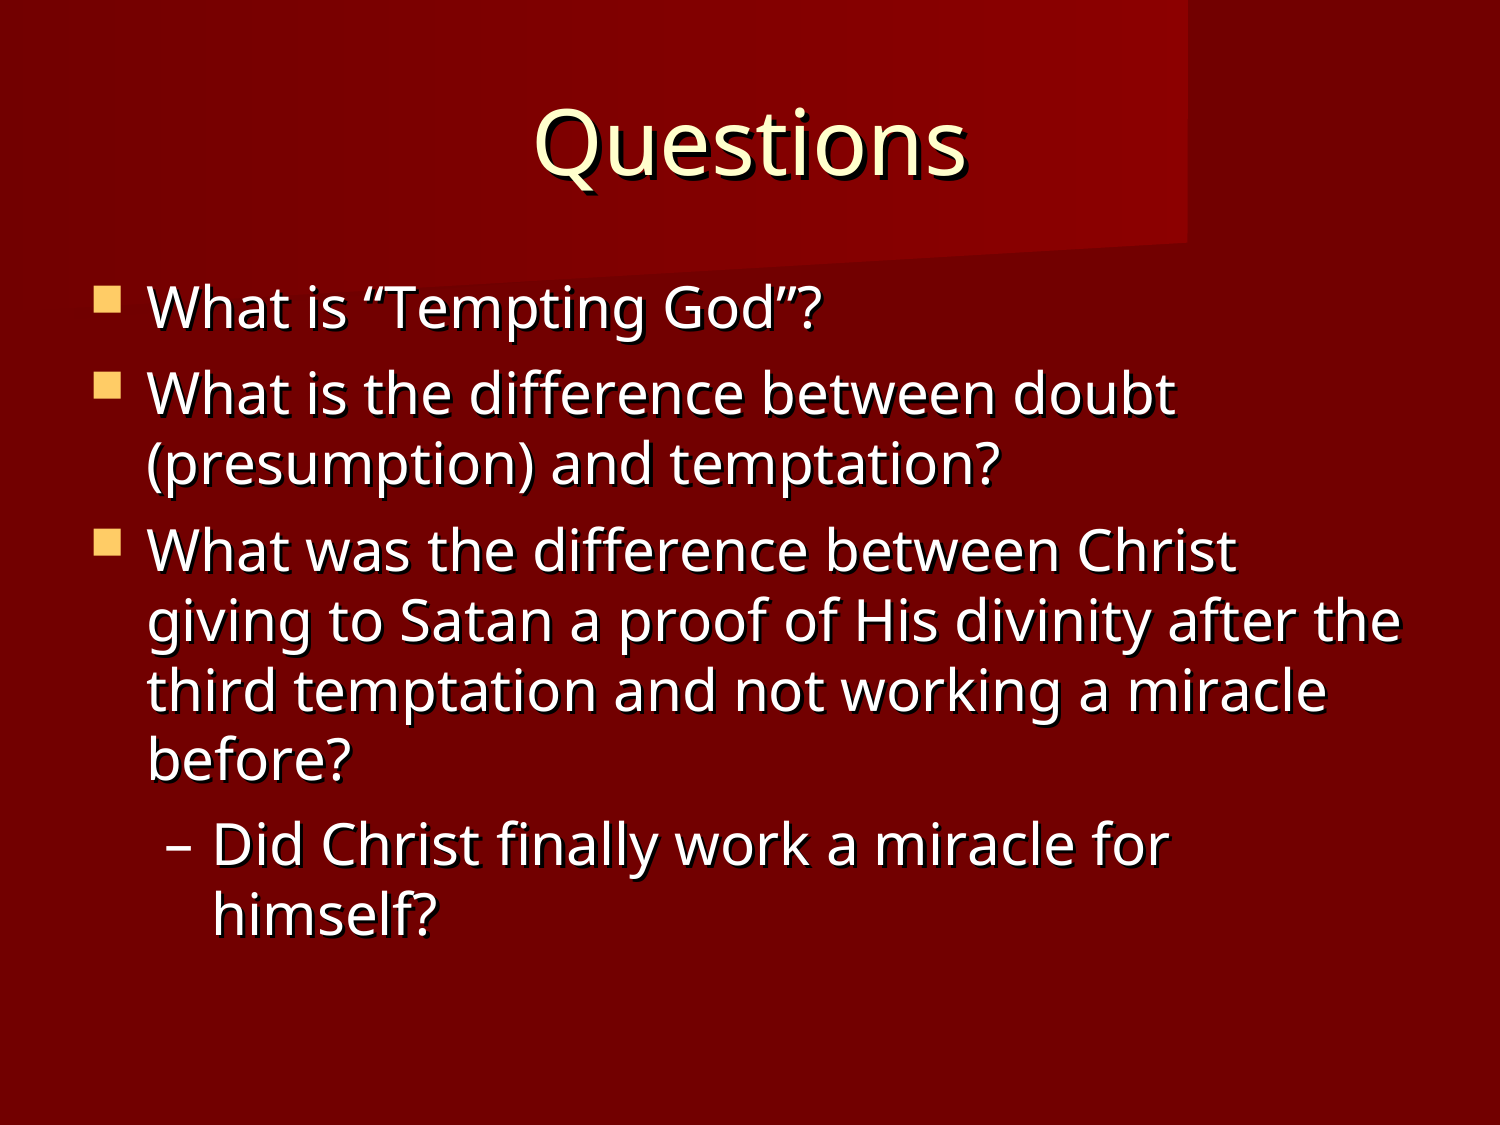

# Questions
What is “Tempting God”?
What is the difference between doubt (presumption) and temptation?
What was the difference between Christ giving to Satan a proof of His divinity after the third temptation and not working a miracle before?
Did Christ finally work a miracle for himself?